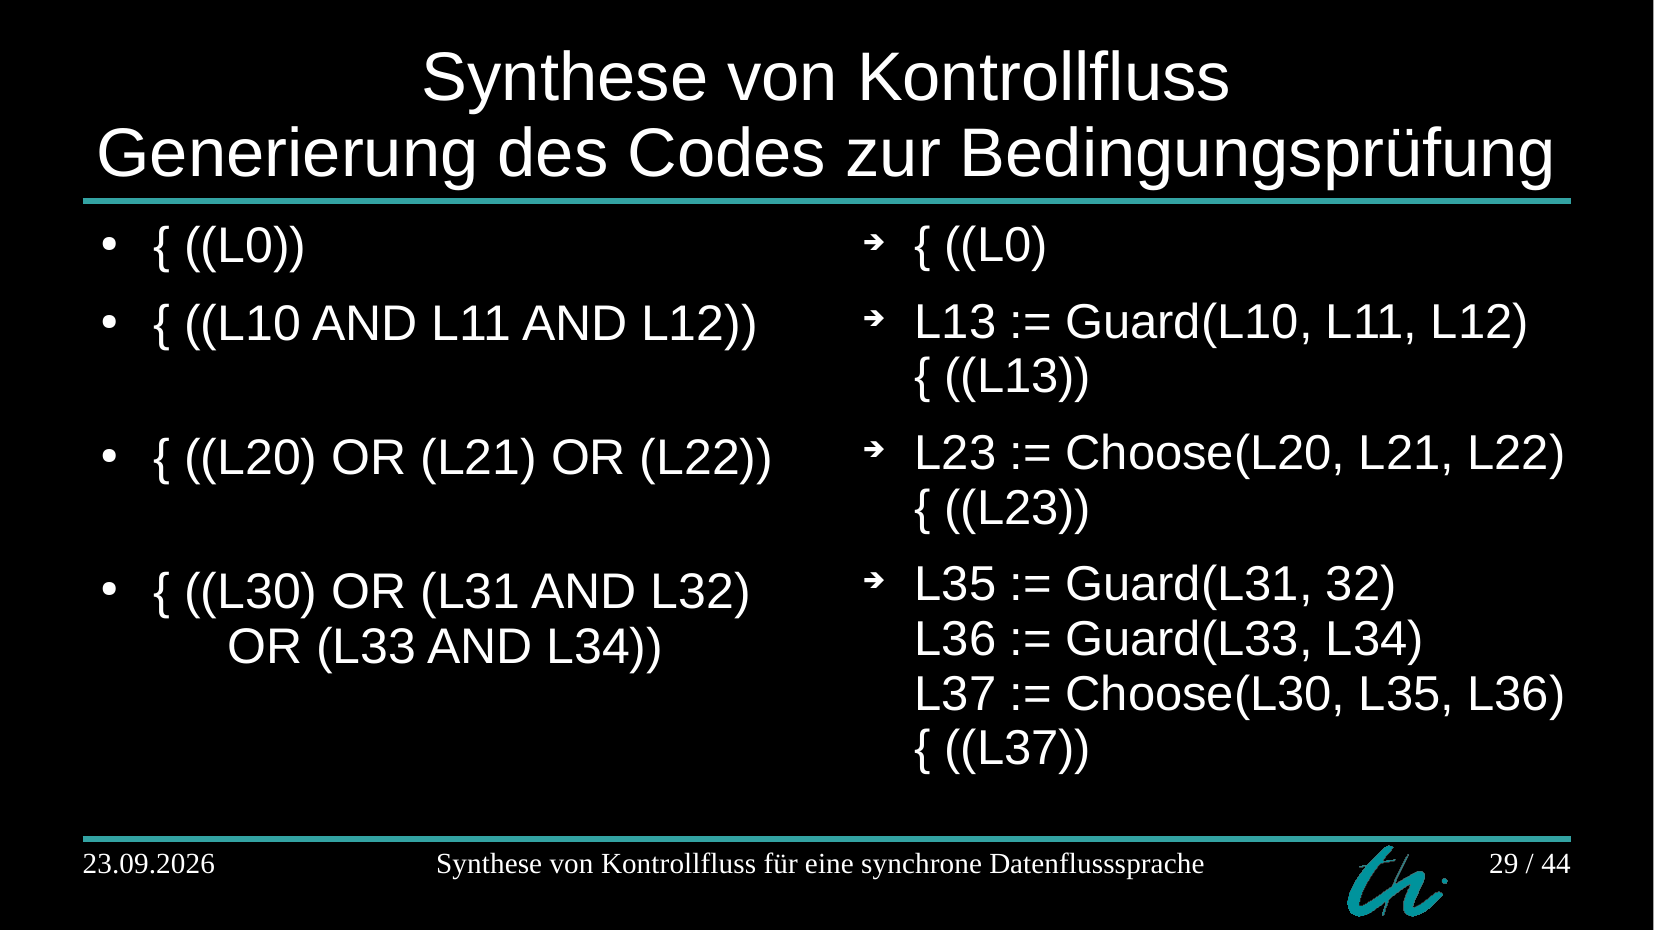

# Synthese von Kontrollfluss Generierung des Codes zur Bedingungsprüfung
{ ((L0))
{ ((L10 AND L11 AND L12))
{ ((L20) OR (L21) OR (L22))
{ ((L30) OR (L31 AND L32)
	OR (L33 AND L34))
{ ((L0)
L13 := Guard(L10, L11, L12)
{ ((L13))
L23 := Choose(L20, L21, L22)
{ ((L23))
L35 := Guard(L31, 32)
L36 := Guard(L33, L34)
L37 := Choose(L30, L35, L36)
{ ((L37))
Synthese von Kontrollfluss für eine synchrone Datenflusssprache
29